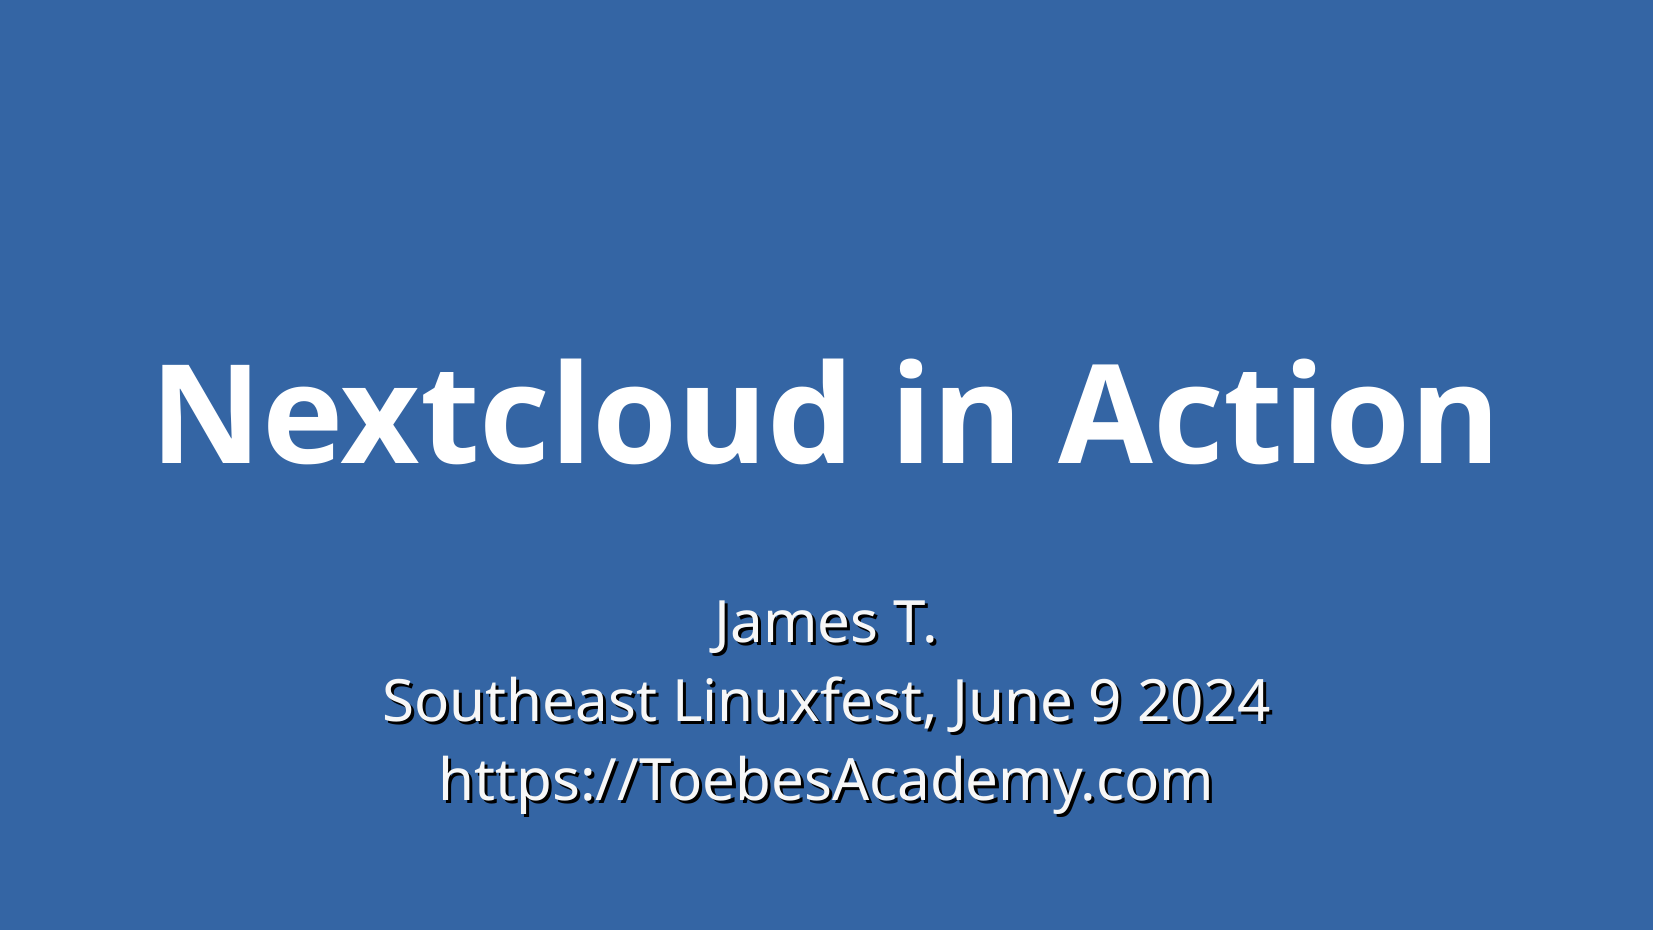

# Nextcloud in Action
James T.
Southeast Linuxfest, June 9 2024
https://ToebesAcademy.com